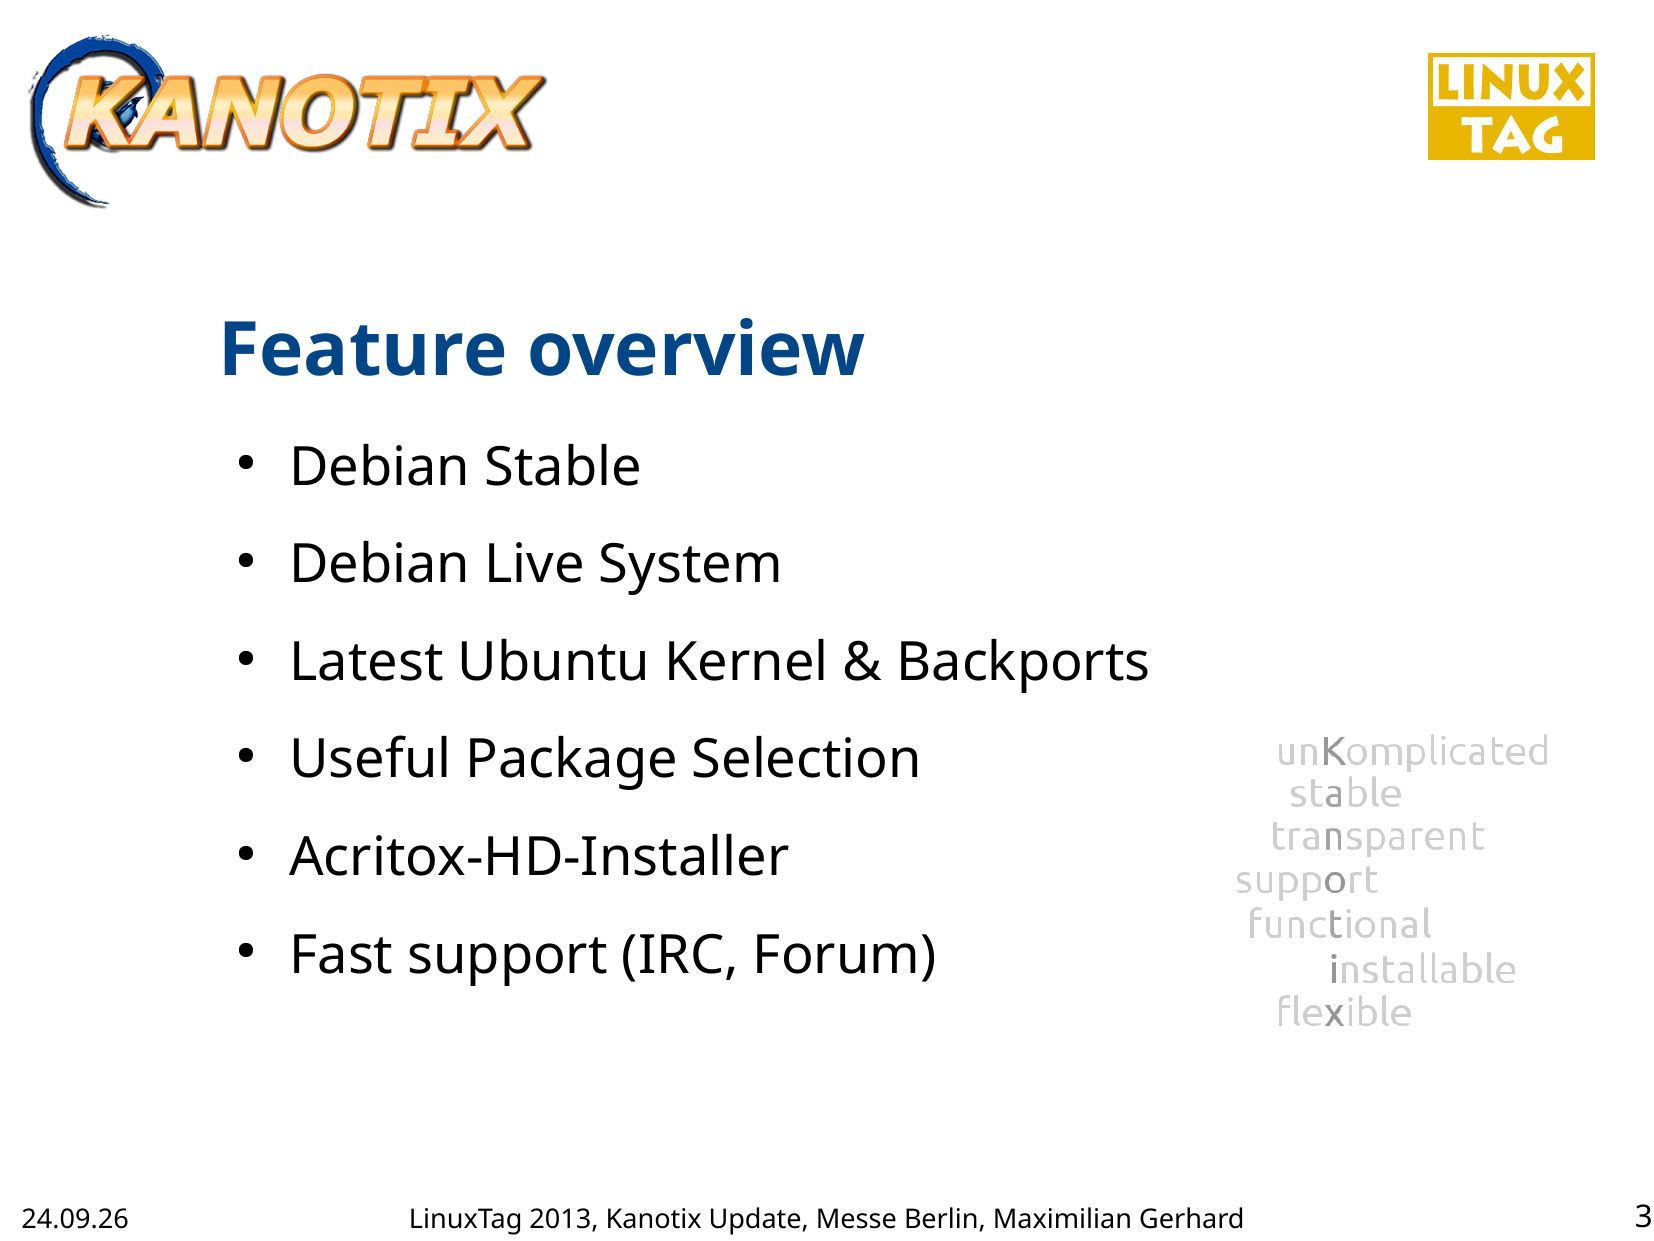

# Feature overview
Debian Stable
Debian Live System
Latest Ubuntu Kernel & Backports
Useful Package Selection
Acritox-HD-Installer
Fast support (IRC, Forum)
LinuxTag 2013, Kanotix Update, Messe Berlin, Maximilian Gerhard